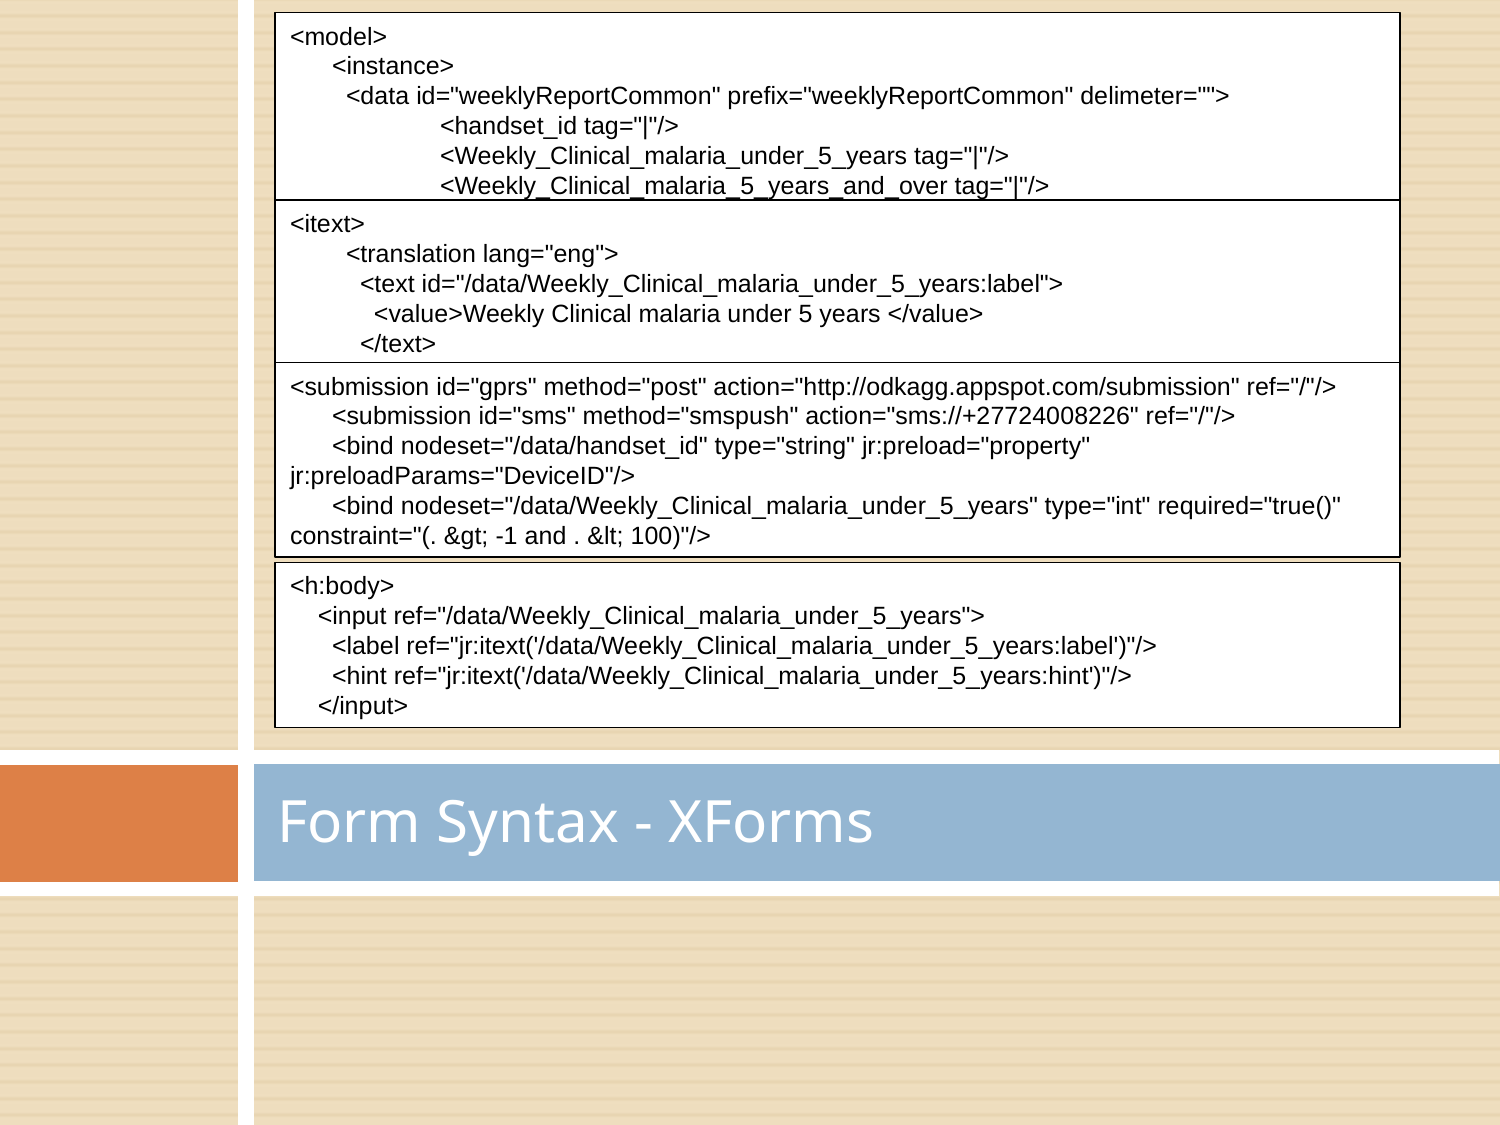

<model>
 <instance>
 <data id="weeklyReportCommon" prefix="weeklyReportCommon" delimeter="">
		<handset_id tag="|"/>
		<Weekly_Clinical_malaria_under_5_years tag="|"/>
		<Weekly_Clinical_malaria_5_years_and_over tag="|"/>
<itext>
 <translation lang="eng">
 <text id="/data/Weekly_Clinical_malaria_under_5_years:label">
 <value>Weekly Clinical malaria under 5 years </value>
 </text>
<submission id="gprs" method="post" action="http://odkagg.appspot.com/submission" ref="/"/>
 <submission id="sms" method="smspush" action="sms://+27724008226" ref="/"/>
 <bind nodeset="/data/handset_id" type="string" jr:preload="property" jr:preloadParams="DeviceID"/>
 <bind nodeset="/data/Weekly_Clinical_malaria_under_5_years" type="int" required="true()" constraint="(. &gt; -1 and . &lt; 100)"/>
<h:body>
 <input ref="/data/Weekly_Clinical_malaria_under_5_years">
 <label ref="jr:itext('/data/Weekly_Clinical_malaria_under_5_years:label')"/>
 <hint ref="jr:itext('/data/Weekly_Clinical_malaria_under_5_years:hint')"/>
 </input>
Form Syntax - XForms
#